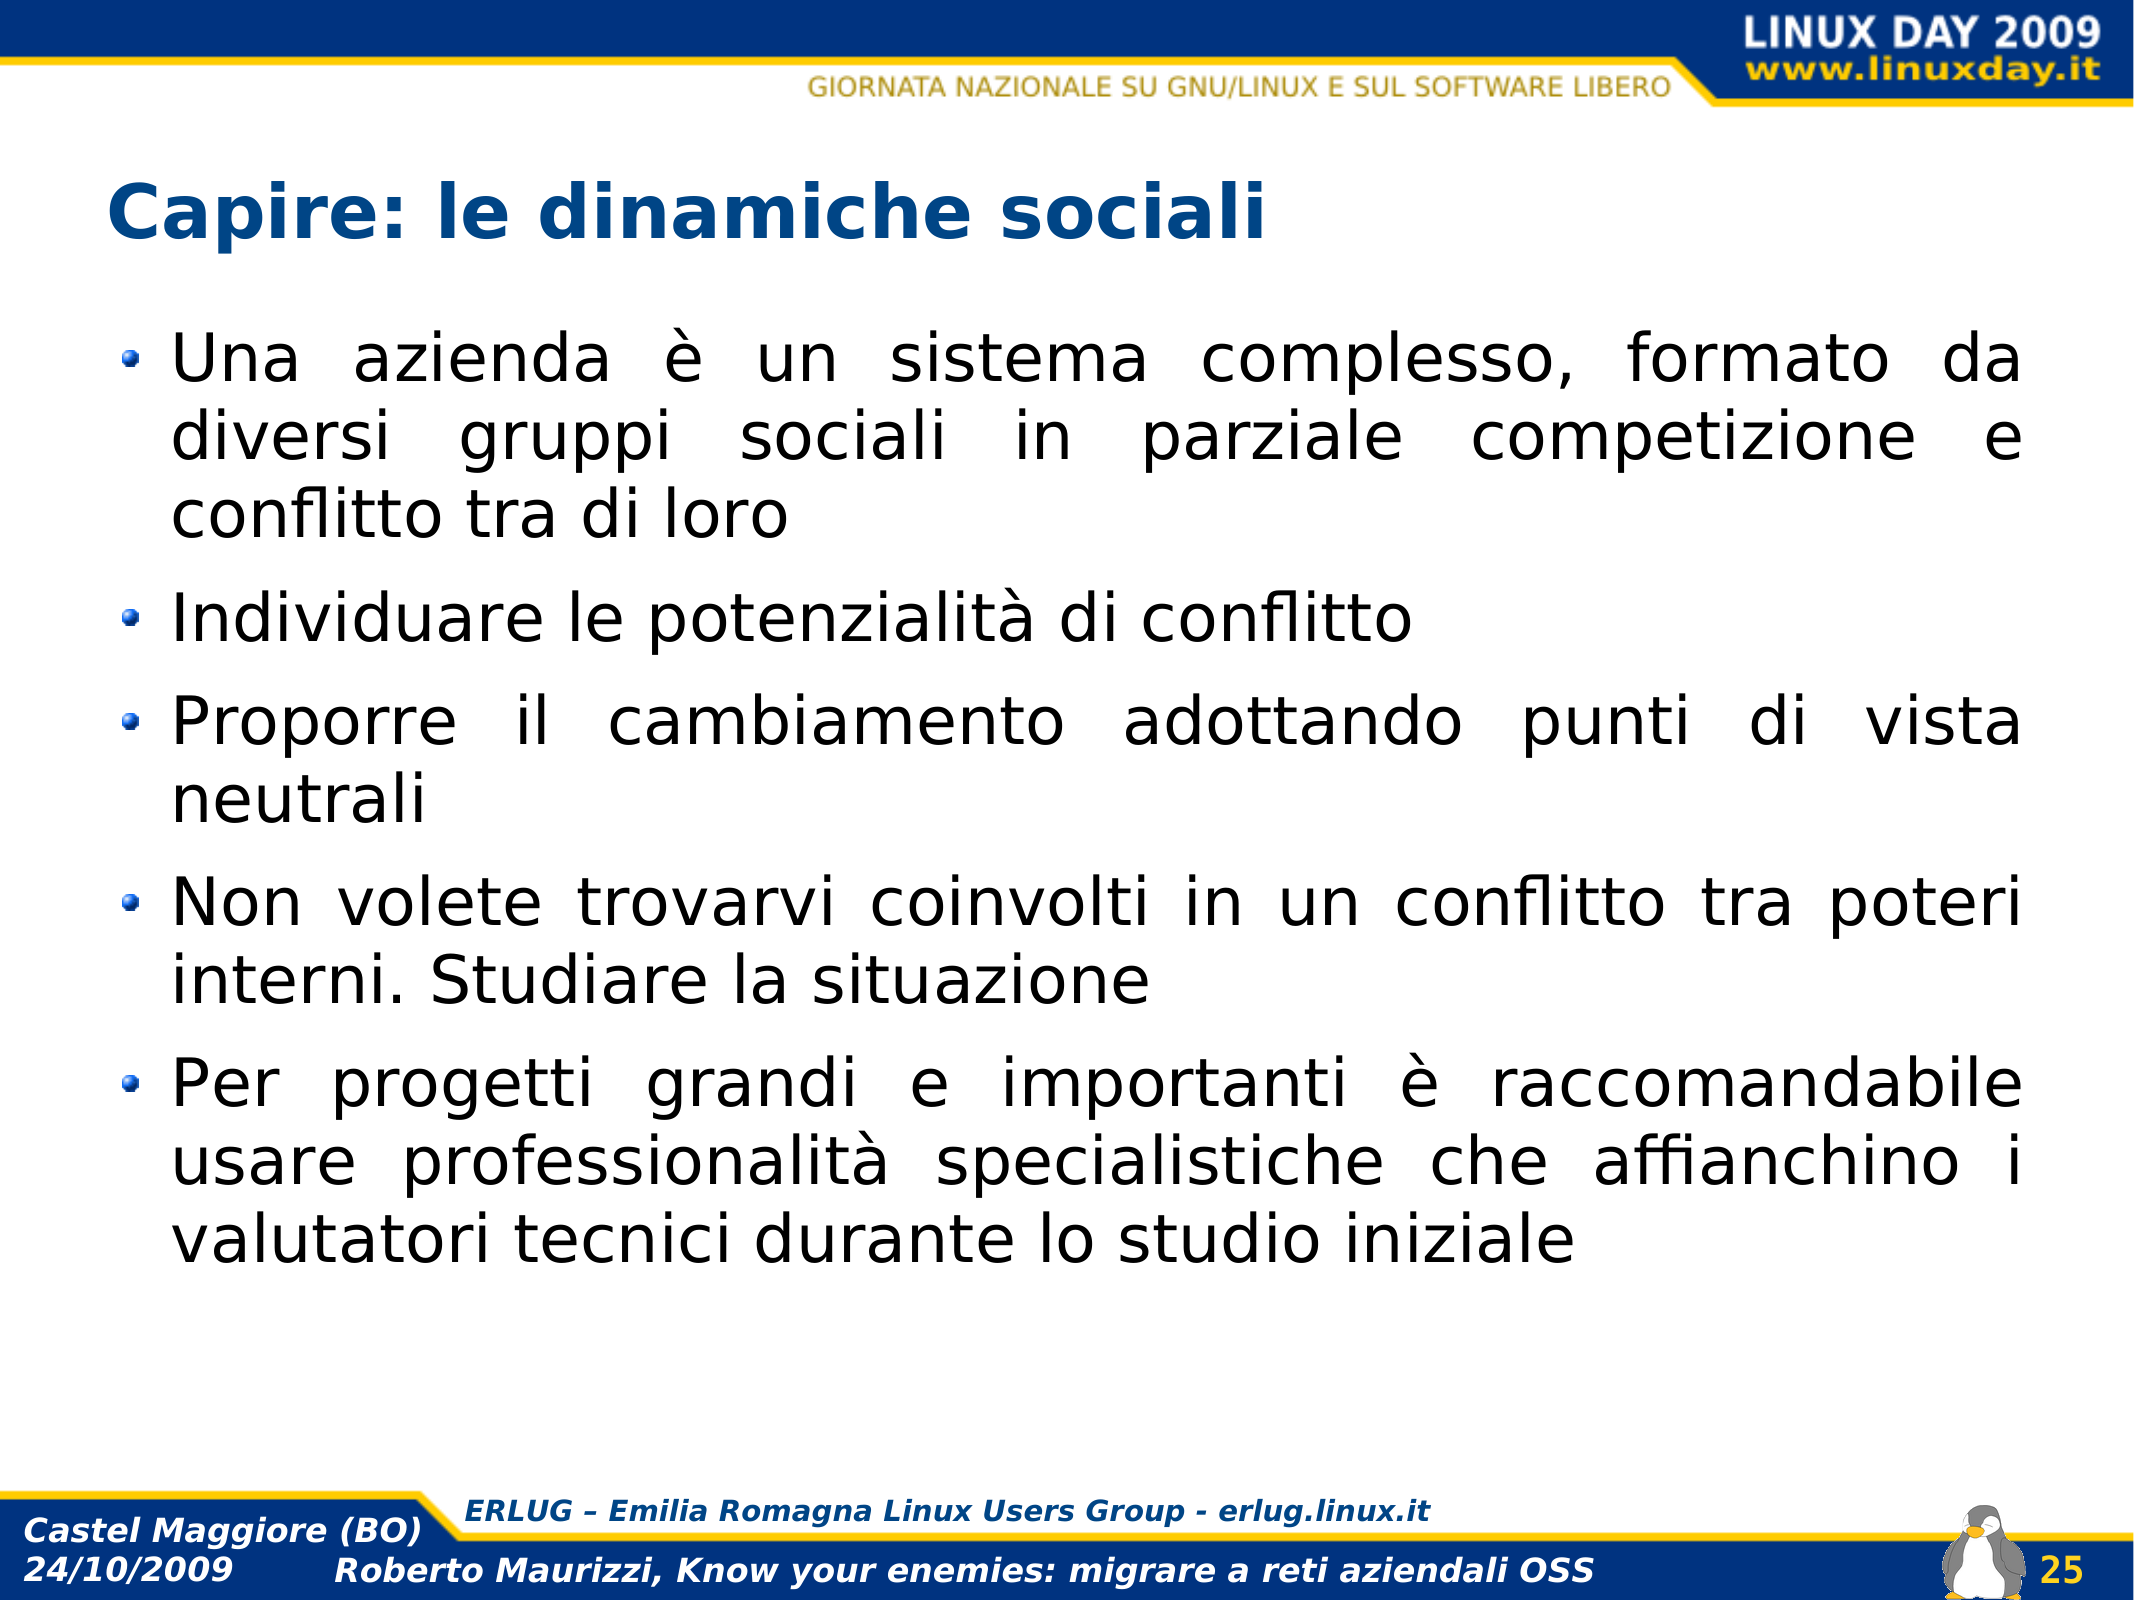

# Capire: le dinamiche sociali
Una azienda è un sistema complesso, formato da diversi gruppi sociali in parziale competizione e conflitto tra di loro
Individuare le potenzialità di conflitto
Proporre il cambiamento adottando punti di vista neutrali
Non volete trovarvi coinvolti in un conflitto tra poteri interni. Studiare la situazione
Per progetti grandi e importanti è raccomandabile usare professionalità specialistiche che affianchino i valutatori tecnici durante lo studio iniziale